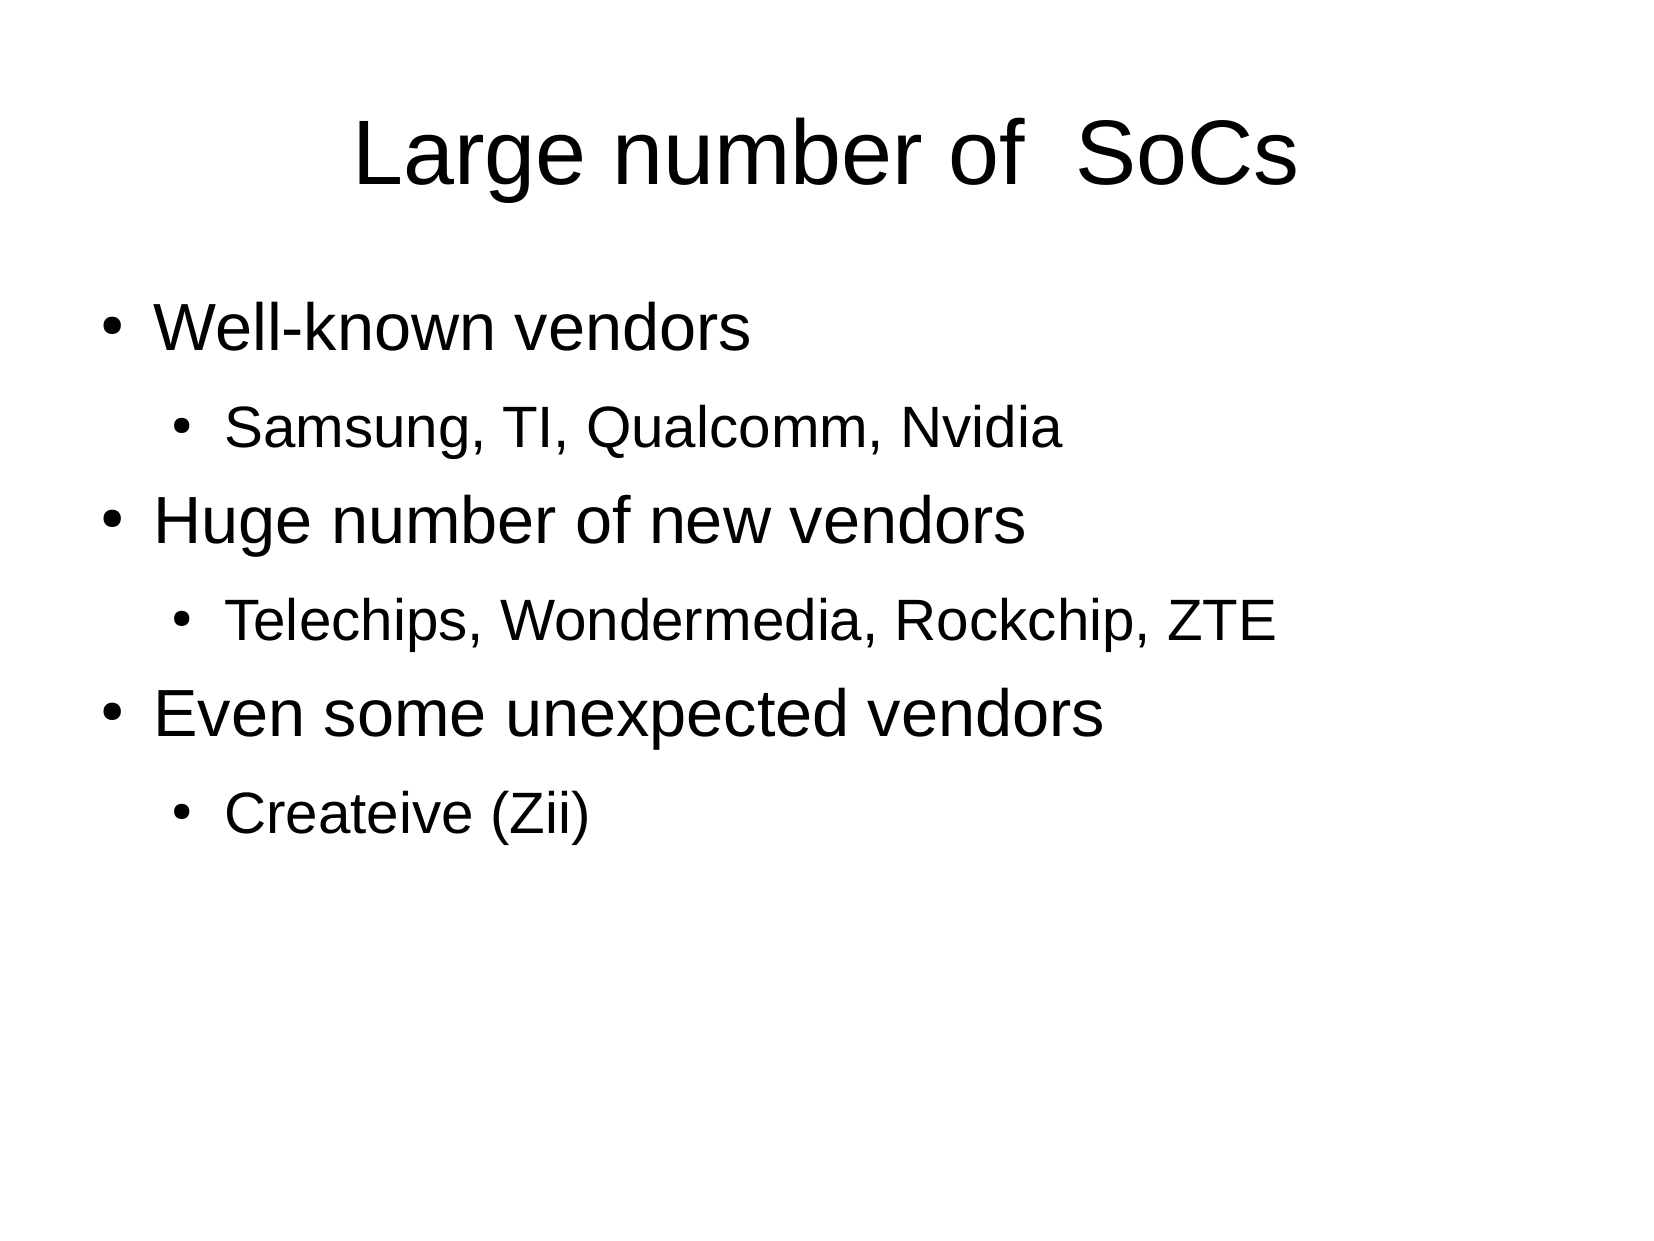

# Large number of SoCs
Well-known vendors
Samsung, TI, Qualcomm, Nvidia
Huge number of new vendors
Telechips, Wondermedia, Rockchip, ZTE
Even some unexpected vendors
Createive (Zii)